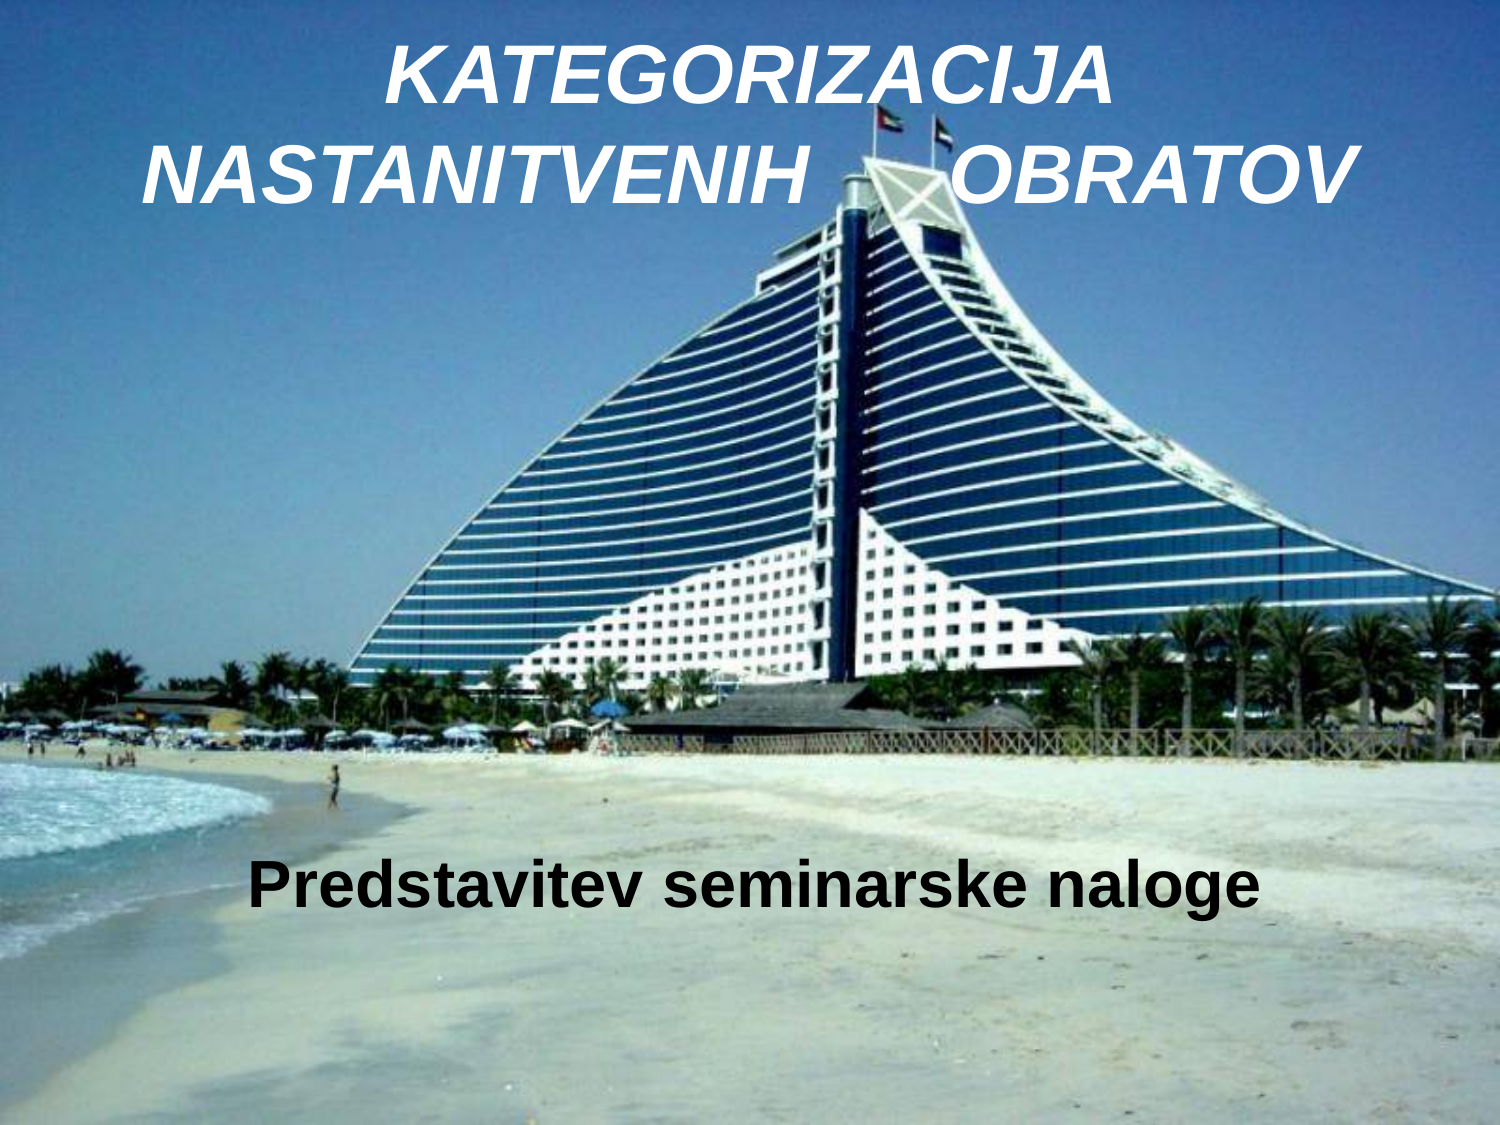

# KATEGORIZACIJA NASTANITVENIH OBRATOV
Predstavitev seminarske naloge